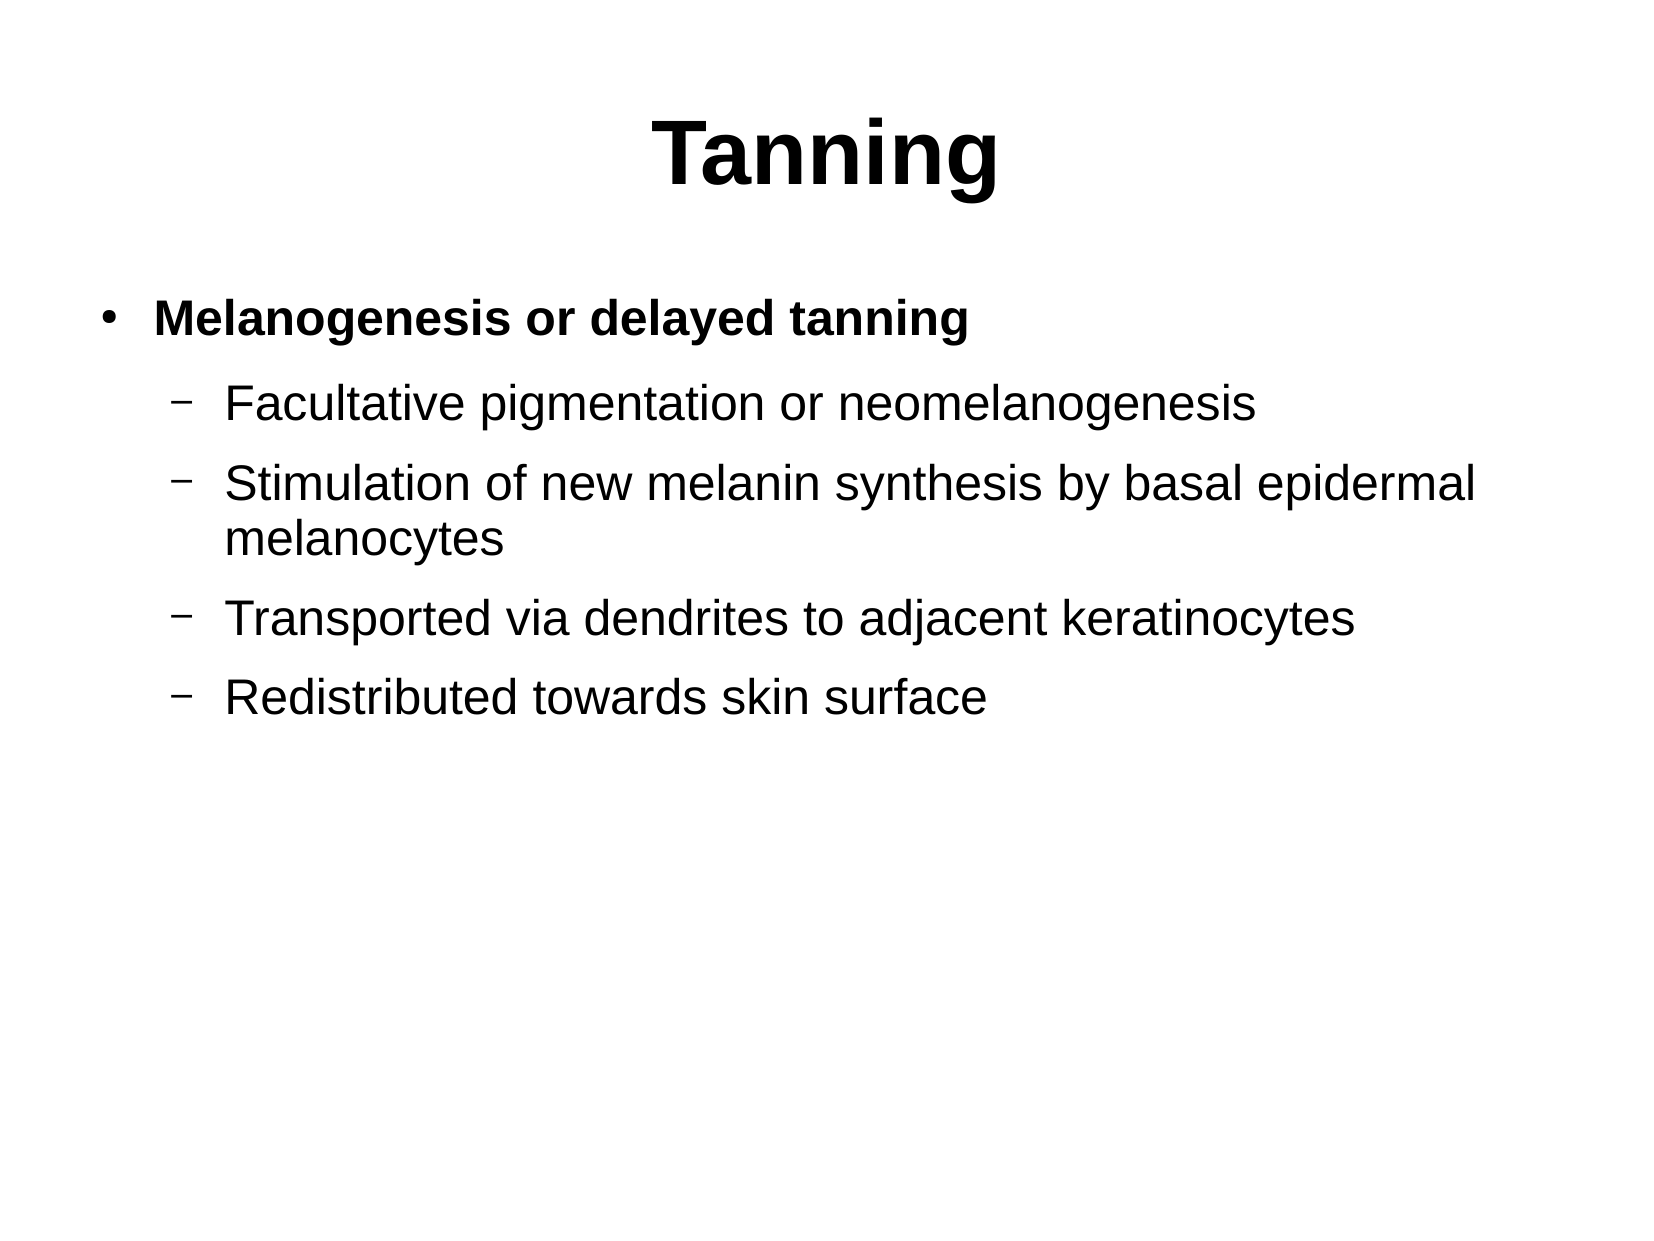

# Tanning
Melanogenesis or delayed tanning
Facultative pigmentation or neomelanogenesis
Stimulation of new melanin synthesis by basal epidermal melanocytes
Transported via dendrites to adjacent keratinocytes
Redistributed towards skin surface